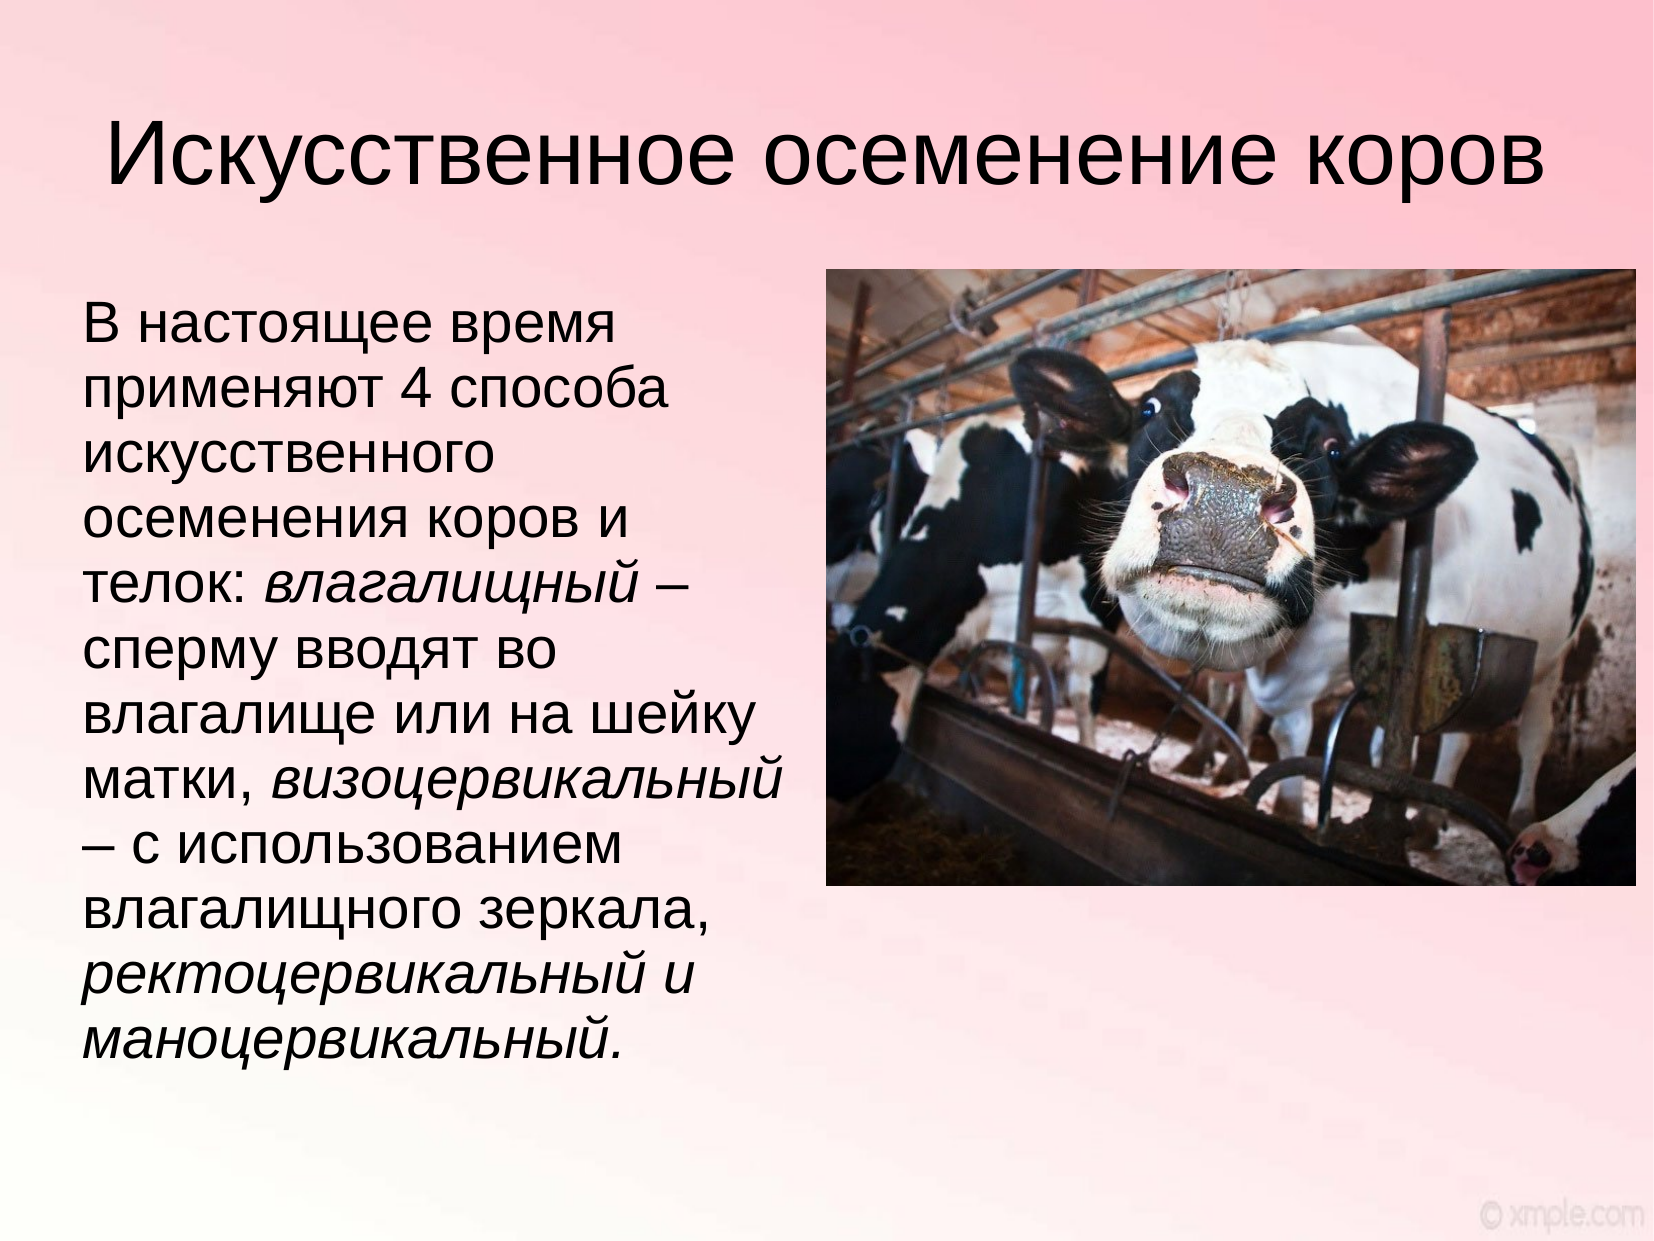

# Искусственное осеменение коров
В настоящее время применяют 4 способа искусственного осеменения коров и телок: влагалищный – сперму вводят во влагалище или на шейку матки, визоцервикальный – с использованием влагалищного зеркала, ректоцервикальный и маноцервикальный.